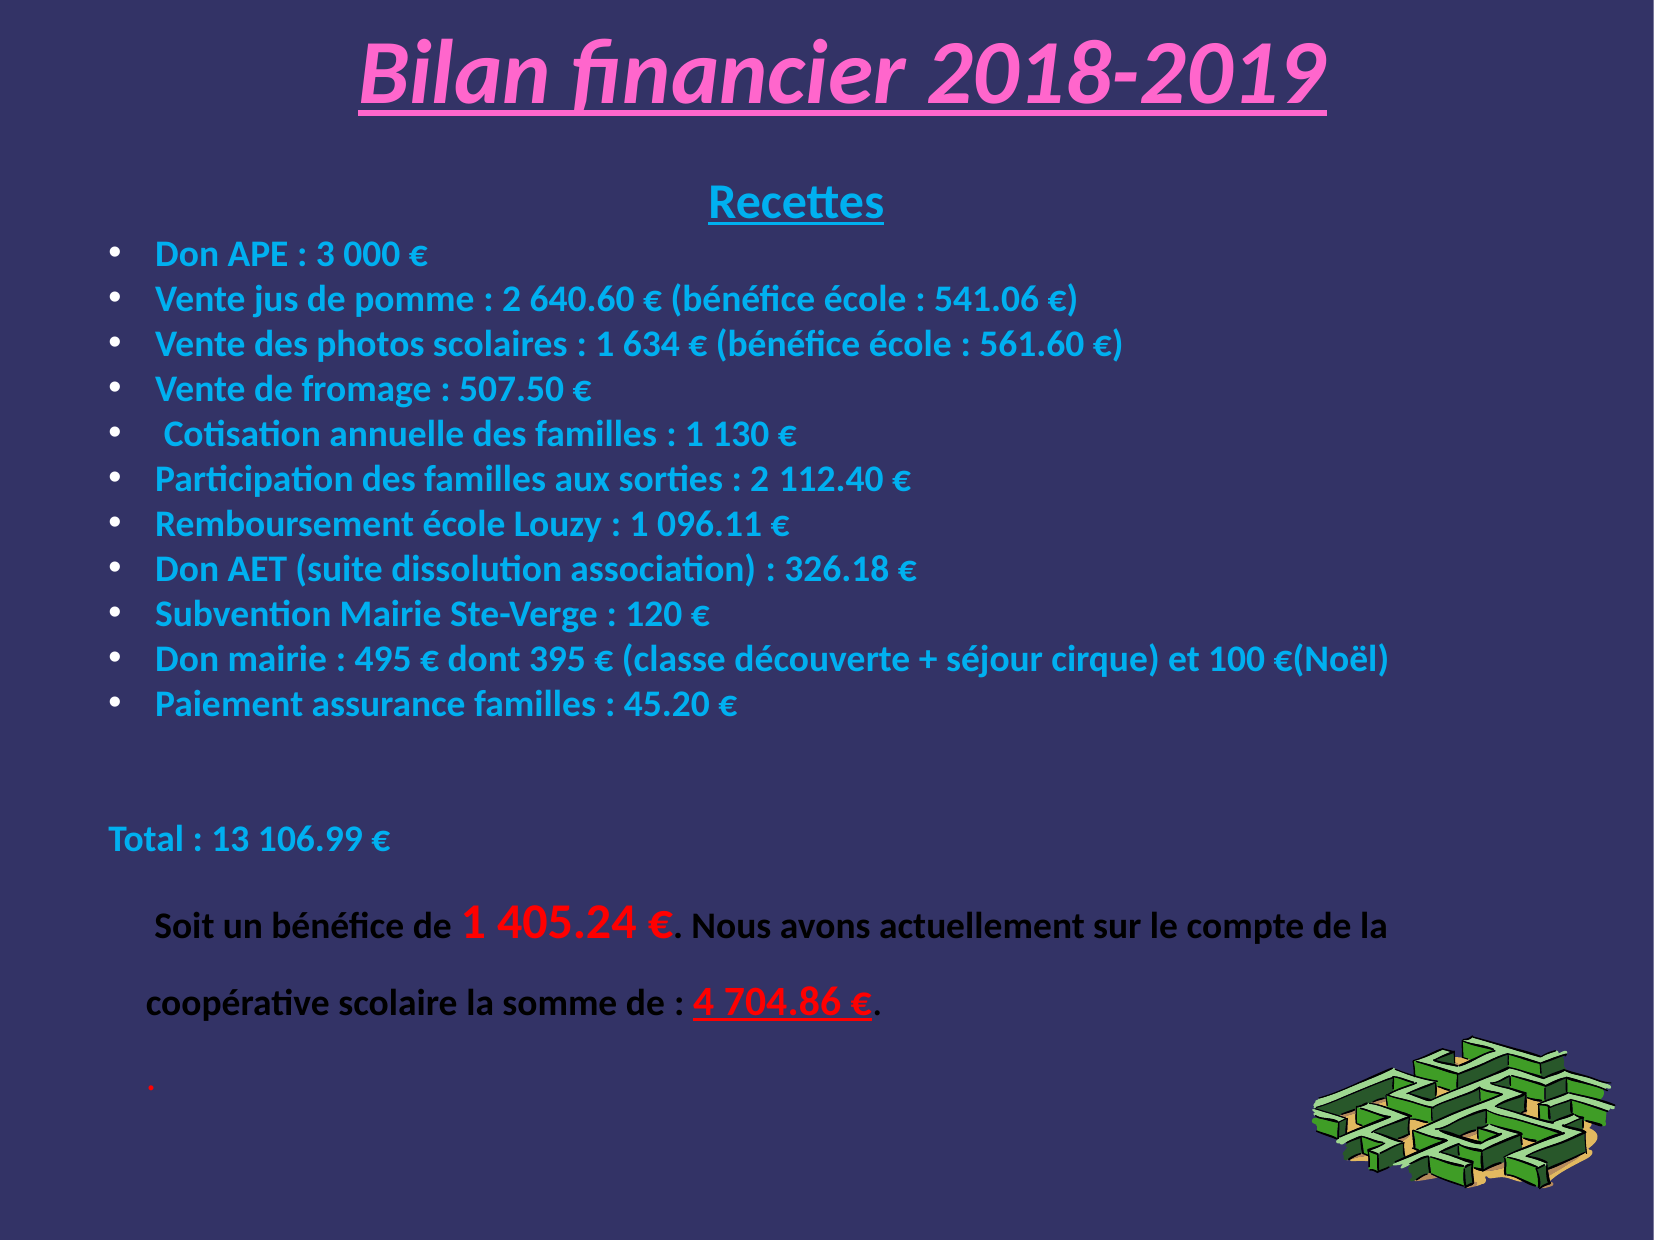

Bilan financier 2018-2019
Recettes
Don APE : 3 000 €
Vente jus de pomme : 2 640.60 € (bénéfice école : 541.06 €)
Vente des photos scolaires : 1 634 € (bénéfice école : 561.60 €)
Vente de fromage : 507.50 €
 Cotisation annuelle des familles : 1 130 €
Participation des familles aux sorties : 2 112.40 €
Remboursement école Louzy : 1 096.11 €
Don AET (suite dissolution association) : 326.18 €
Subvention Mairie Ste-Verge : 120 €
Don mairie : 495 € dont 395 € (classe découverte + séjour cirque) et 100 €(Noël)
Paiement assurance familles : 45.20 €
Total : 13 106.99 €
 Soit un bénéfice de 1 405.24 €. Nous avons actuellement sur le compte de la coopérative scolaire la somme de : 4 704.86 €.
.